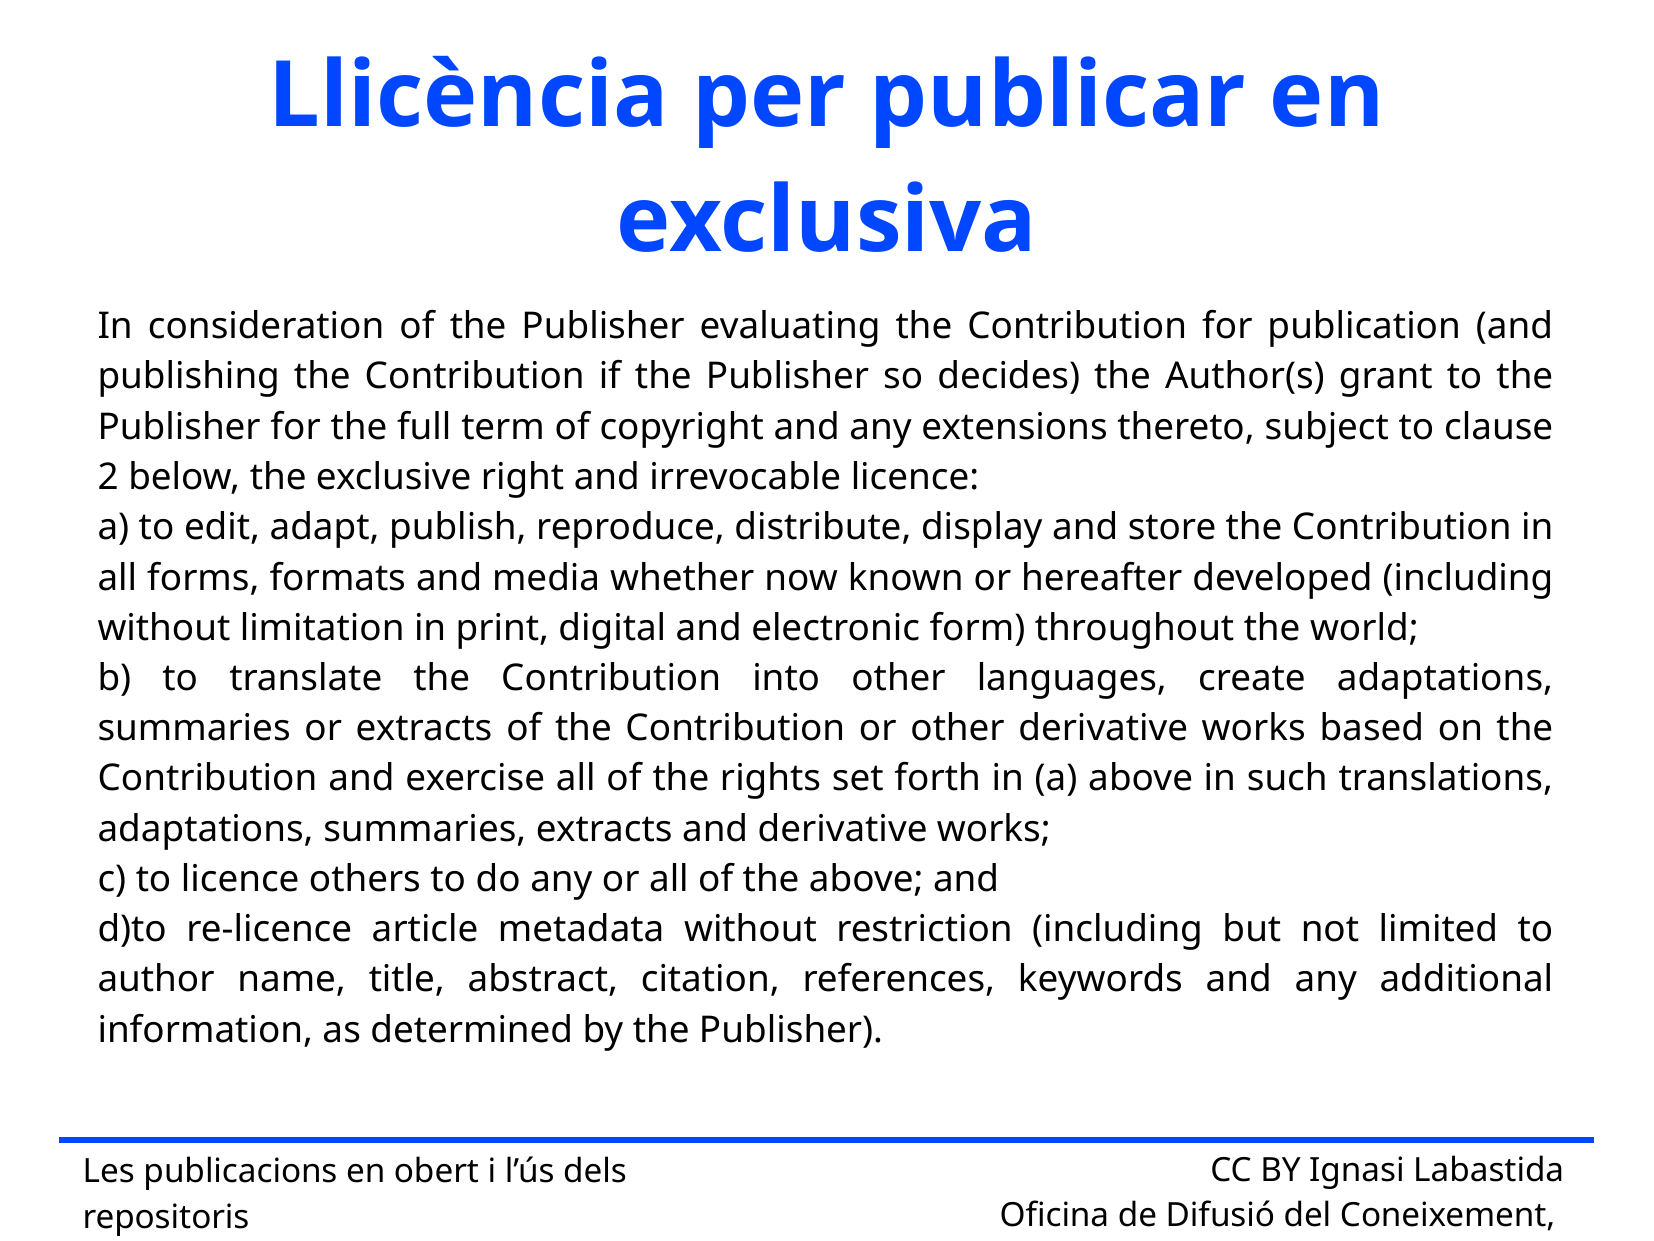

# Llicència per publicar en exclusiva
In consideration of the Publisher evaluating the Contribution for publication (and publishing the Contribution if the Publisher so decides) the Author(s) grant to the Publisher for the full term of copyright and any extensions thereto, subject to clause 2 below, the exclusive right and irrevocable licence:
a) to edit, adapt, publish, reproduce, distribute, display and store the Contribution in all forms, formats and media whether now known or hereafter developed (including without limitation in print, digital and electronic form) throughout the world;
b) to translate the Contribution into other languages, create adaptations, summaries or extracts of the Contribution or other derivative works based on the Contribution and exercise all of the rights set forth in (a) above in such translations, adaptations, summaries, extracts and derivative works;
c) to licence others to do any or all of the above; and
d)to re-licence article metadata without restriction (including but not limited to author name, title, abstract, citation, references, keywords and any additional information, as determined by the Publisher).